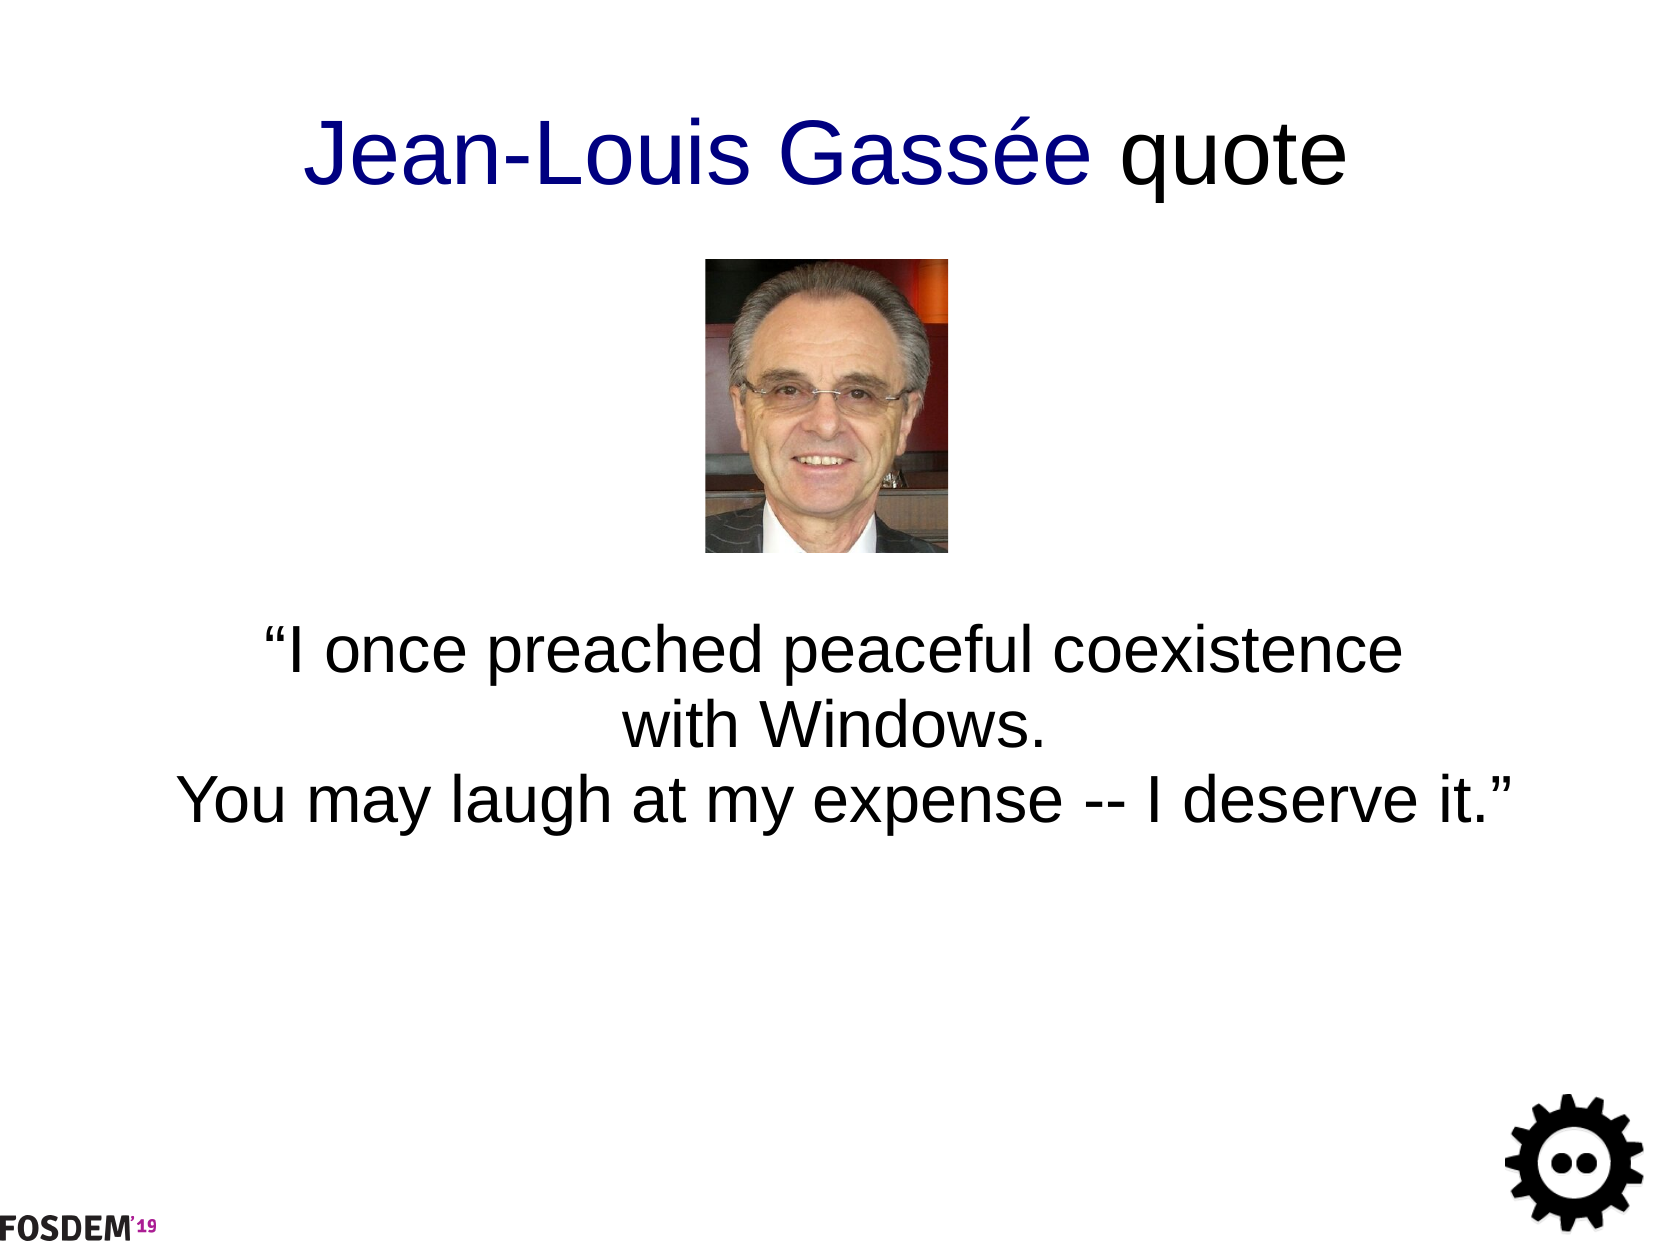

# Jean-Louis Gassée quote
“I once preached peaceful coexistence
with Windows.
You may laugh at my expense -- I deserve it.”